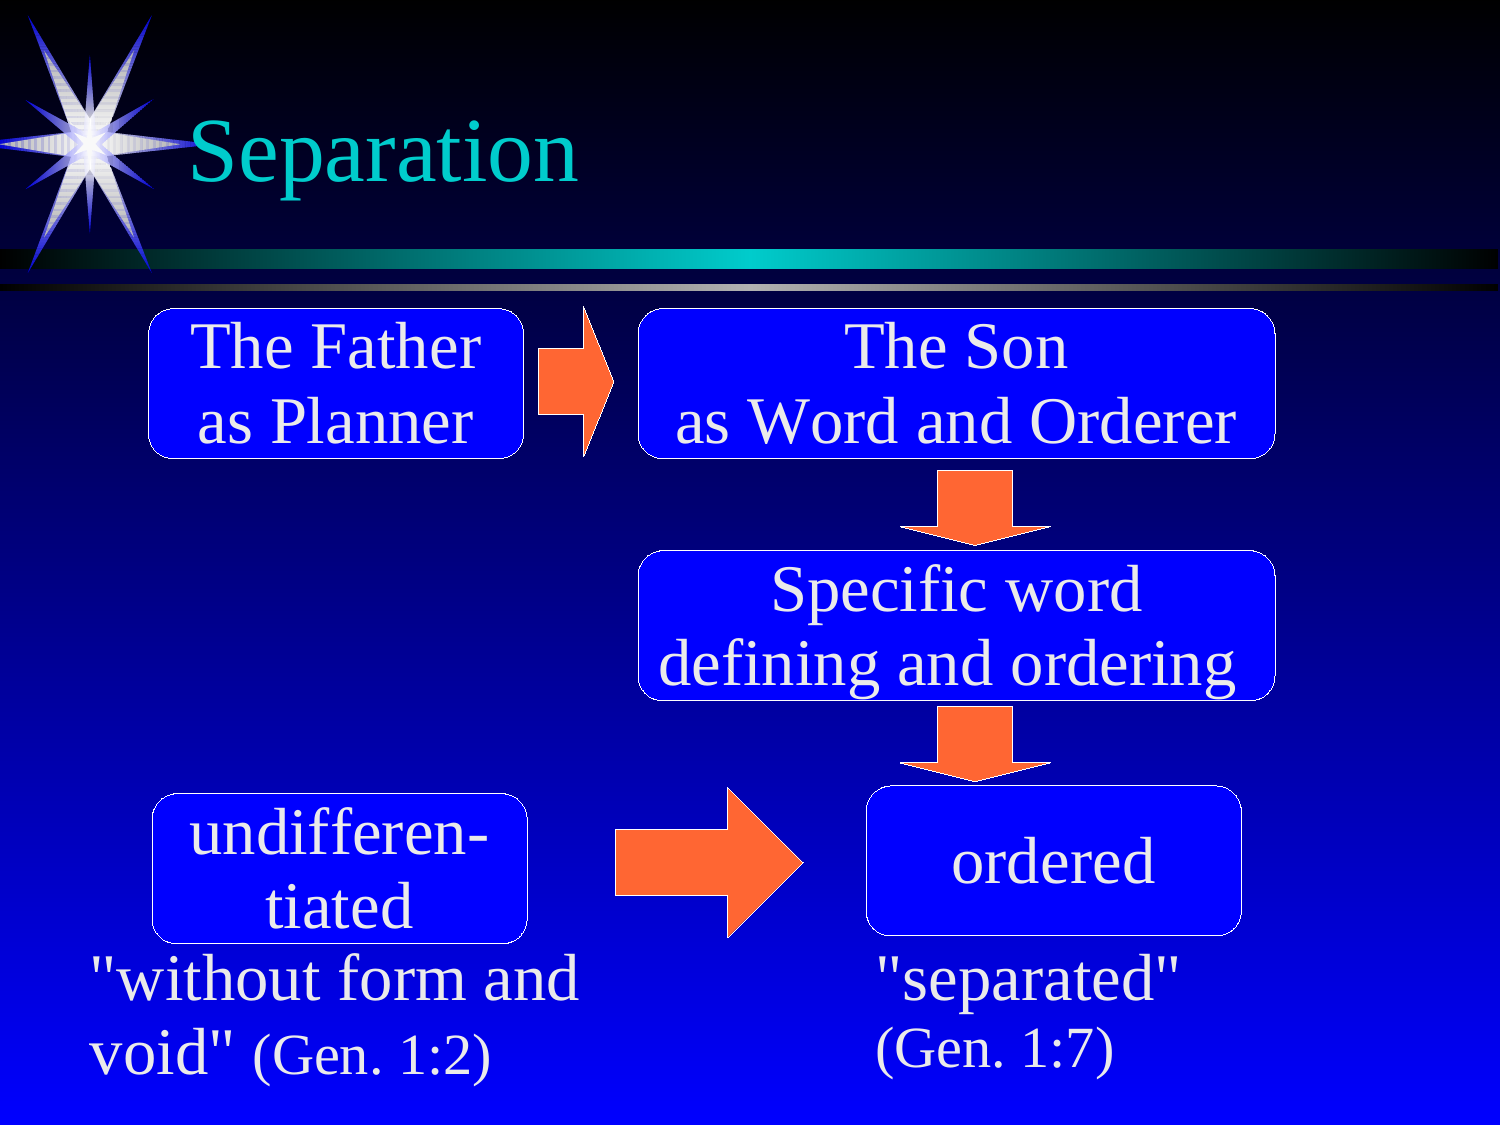

# Separation
The Father
as Planner
The Son
as Word and Orderer
Specific word
defining and ordering
ordered
undifferen-
tiated
"without form and void" (Gen. 1:2)
"separated"
(Gen. 1:7)